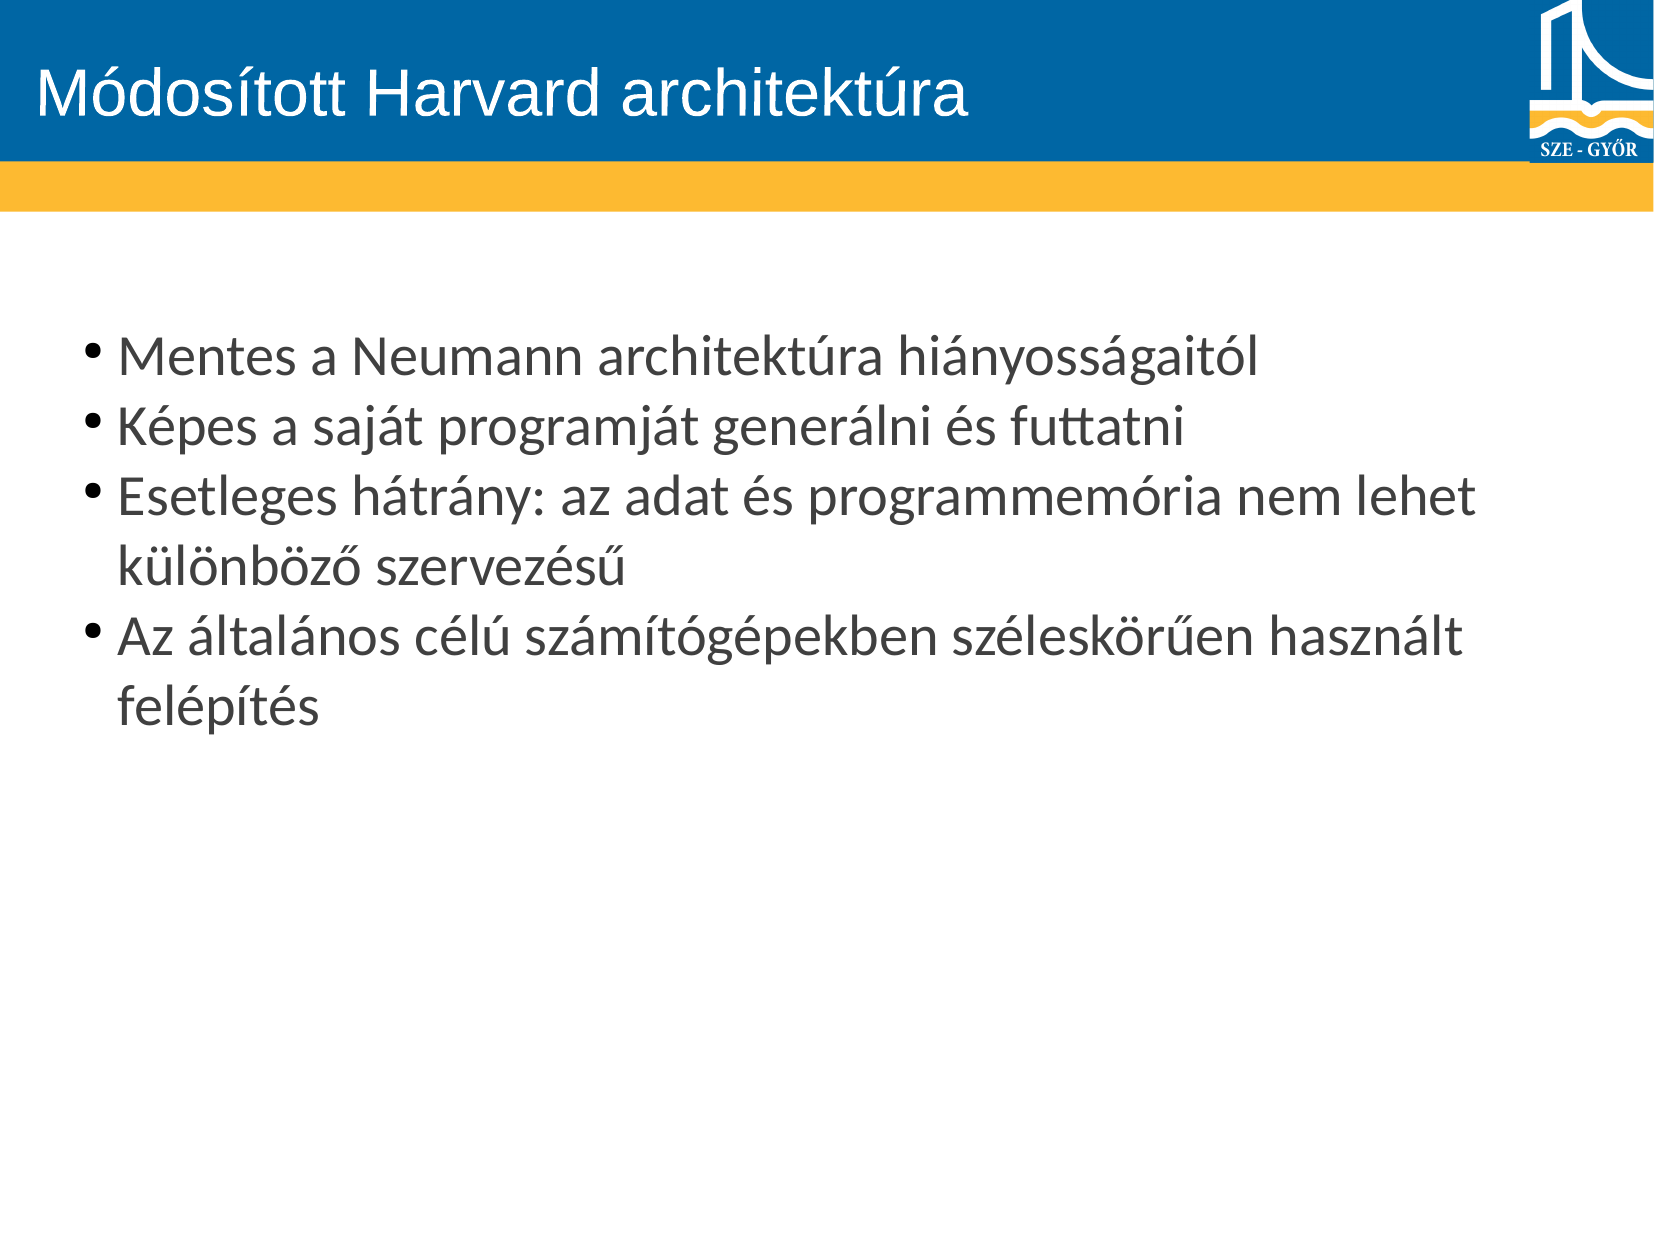

Módosított Harvard architektúra
Mentes a Neumann architektúra hiányosságaitól
Képes a saját programját generálni és futtatni
Esetleges hátrány: az adat és programmemória nem lehet különböző szervezésű
Az általános célú számítógépekben széleskörűen használt felépítés